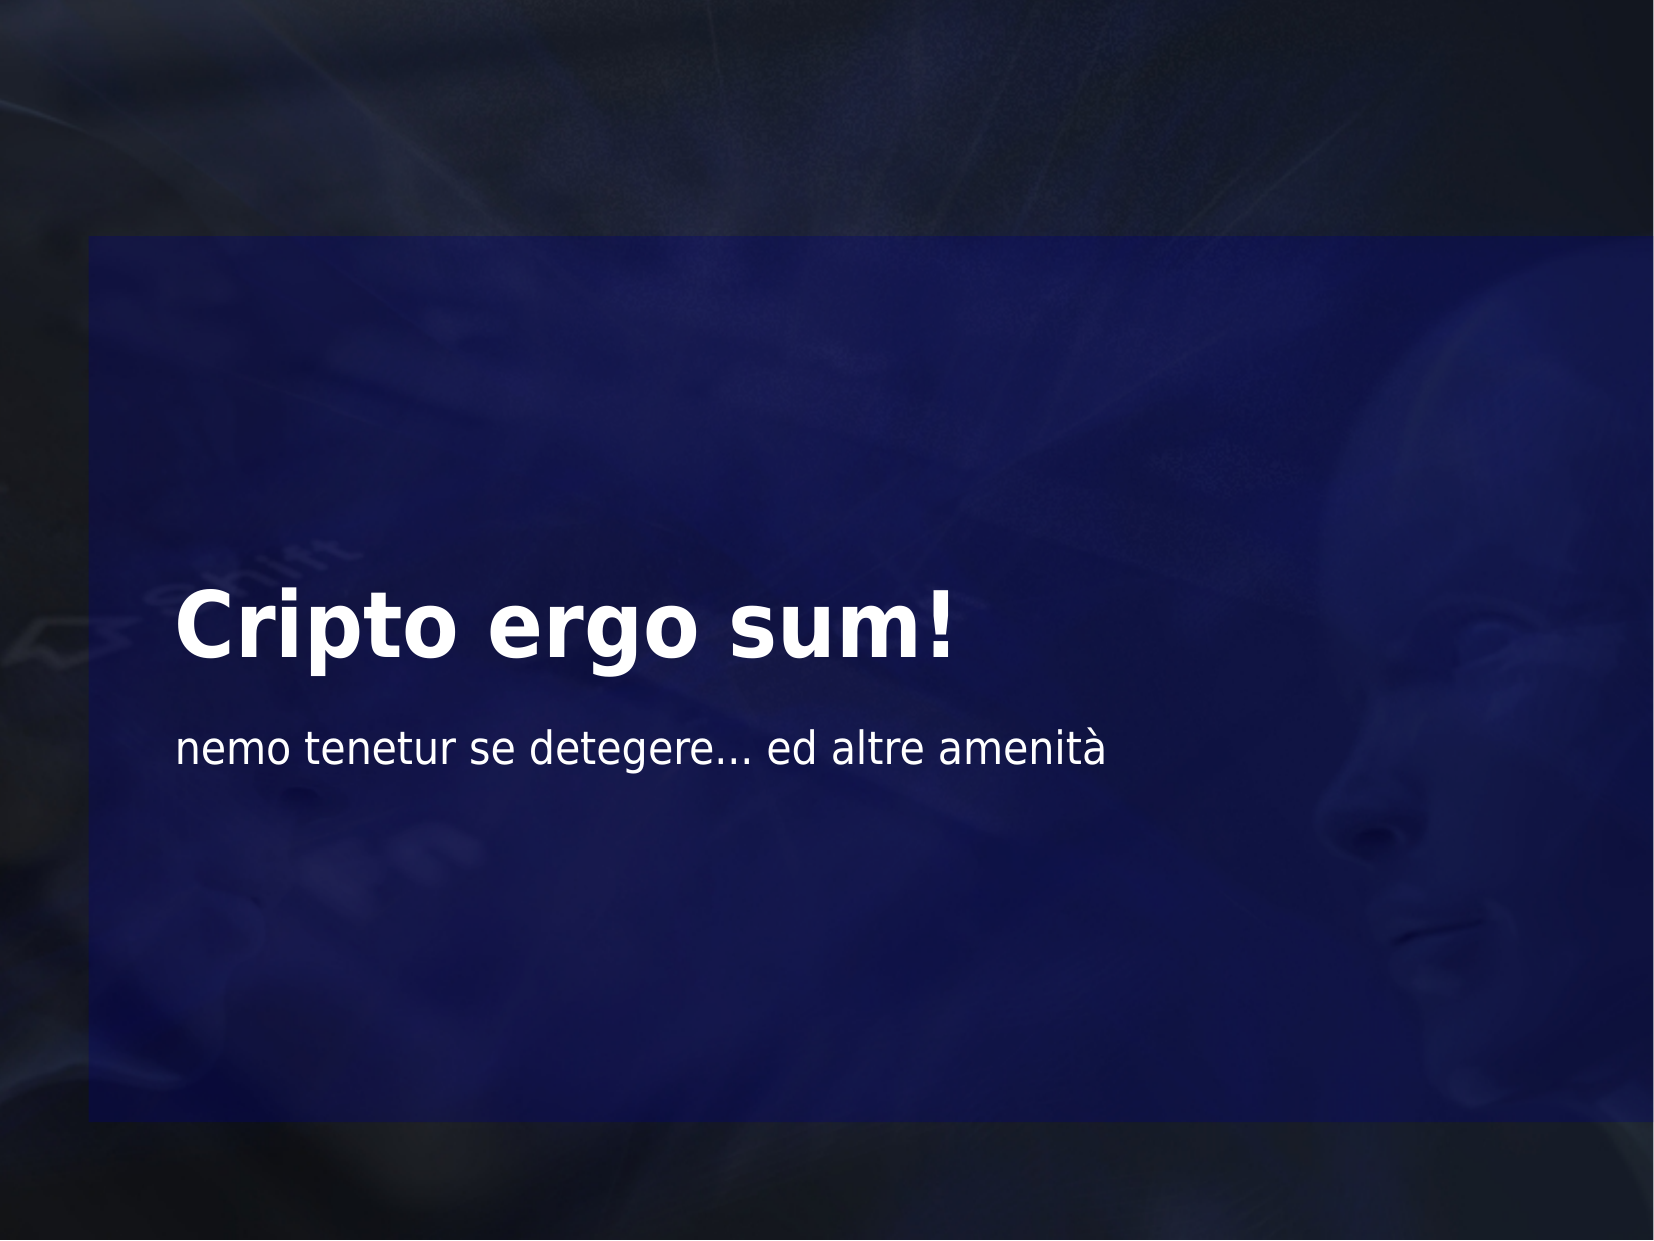

# Cripto ergo sum! nemo tenetur se detegere... ed altre amenità